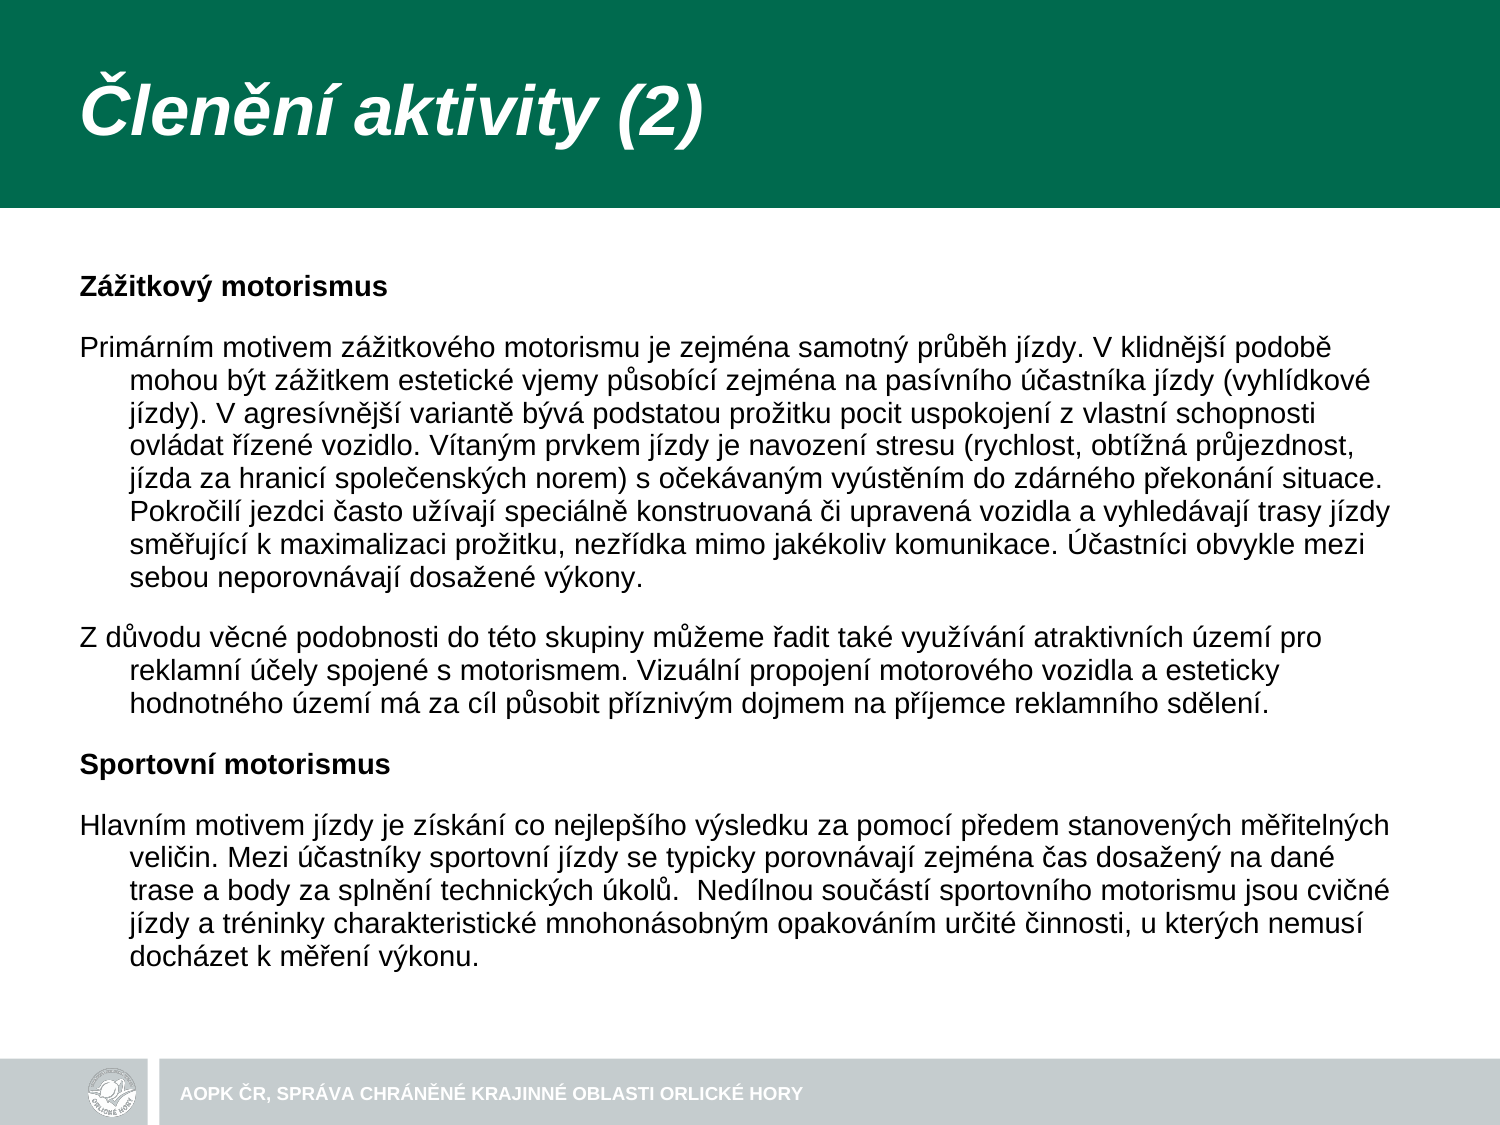

# Členění aktivity (2)
Zážitkový motorismus
Primárním motivem zážitkového motorismu je zejména samotný průběh jízdy. V klidnější podobě mohou být zážitkem estetické vjemy působící zejména na pasívního účastníka jízdy (vyhlídkové jízdy). V agresívnější variantě bývá podstatou prožitku pocit uspokojení z vlastní schopnosti ovládat řízené vozidlo. Vítaným prvkem jízdy je navození stresu (rychlost, obtížná průjezdnost, jízda za hranicí společenských norem) s očekávaným vyústěním do zdárného překonání situace. Pokročilí jezdci často užívají speciálně konstruovaná či upravená vozidla a vyhledávají trasy jízdy směřující k maximalizaci prožitku, nezřídka mimo jakékoliv komunikace. Účastníci obvykle mezi sebou neporovnávají dosažené výkony.
Z důvodu věcné podobnosti do této skupiny můžeme řadit také využívání atraktivních území pro reklamní účely spojené s motorismem. Vizuální propojení motorového vozidla a esteticky hodnotného území má za cíl působit příznivým dojmem na příjemce reklamního sdělení.
Sportovní motorismus
Hlavním motivem jízdy je získání co nejlepšího výsledku za pomocí předem stanovených měřitelných veličin. Mezi účastníky sportovní jízdy se typicky porovnávají zejména čas dosažený na dané trase a body za splnění technických úkolů. Nedílnou součástí sportovního motorismu jsou cvičné jízdy a tréninky charakteristické mnohonásobným opakováním určité činnosti, u kterých nemusí docházet k měření výkonu.